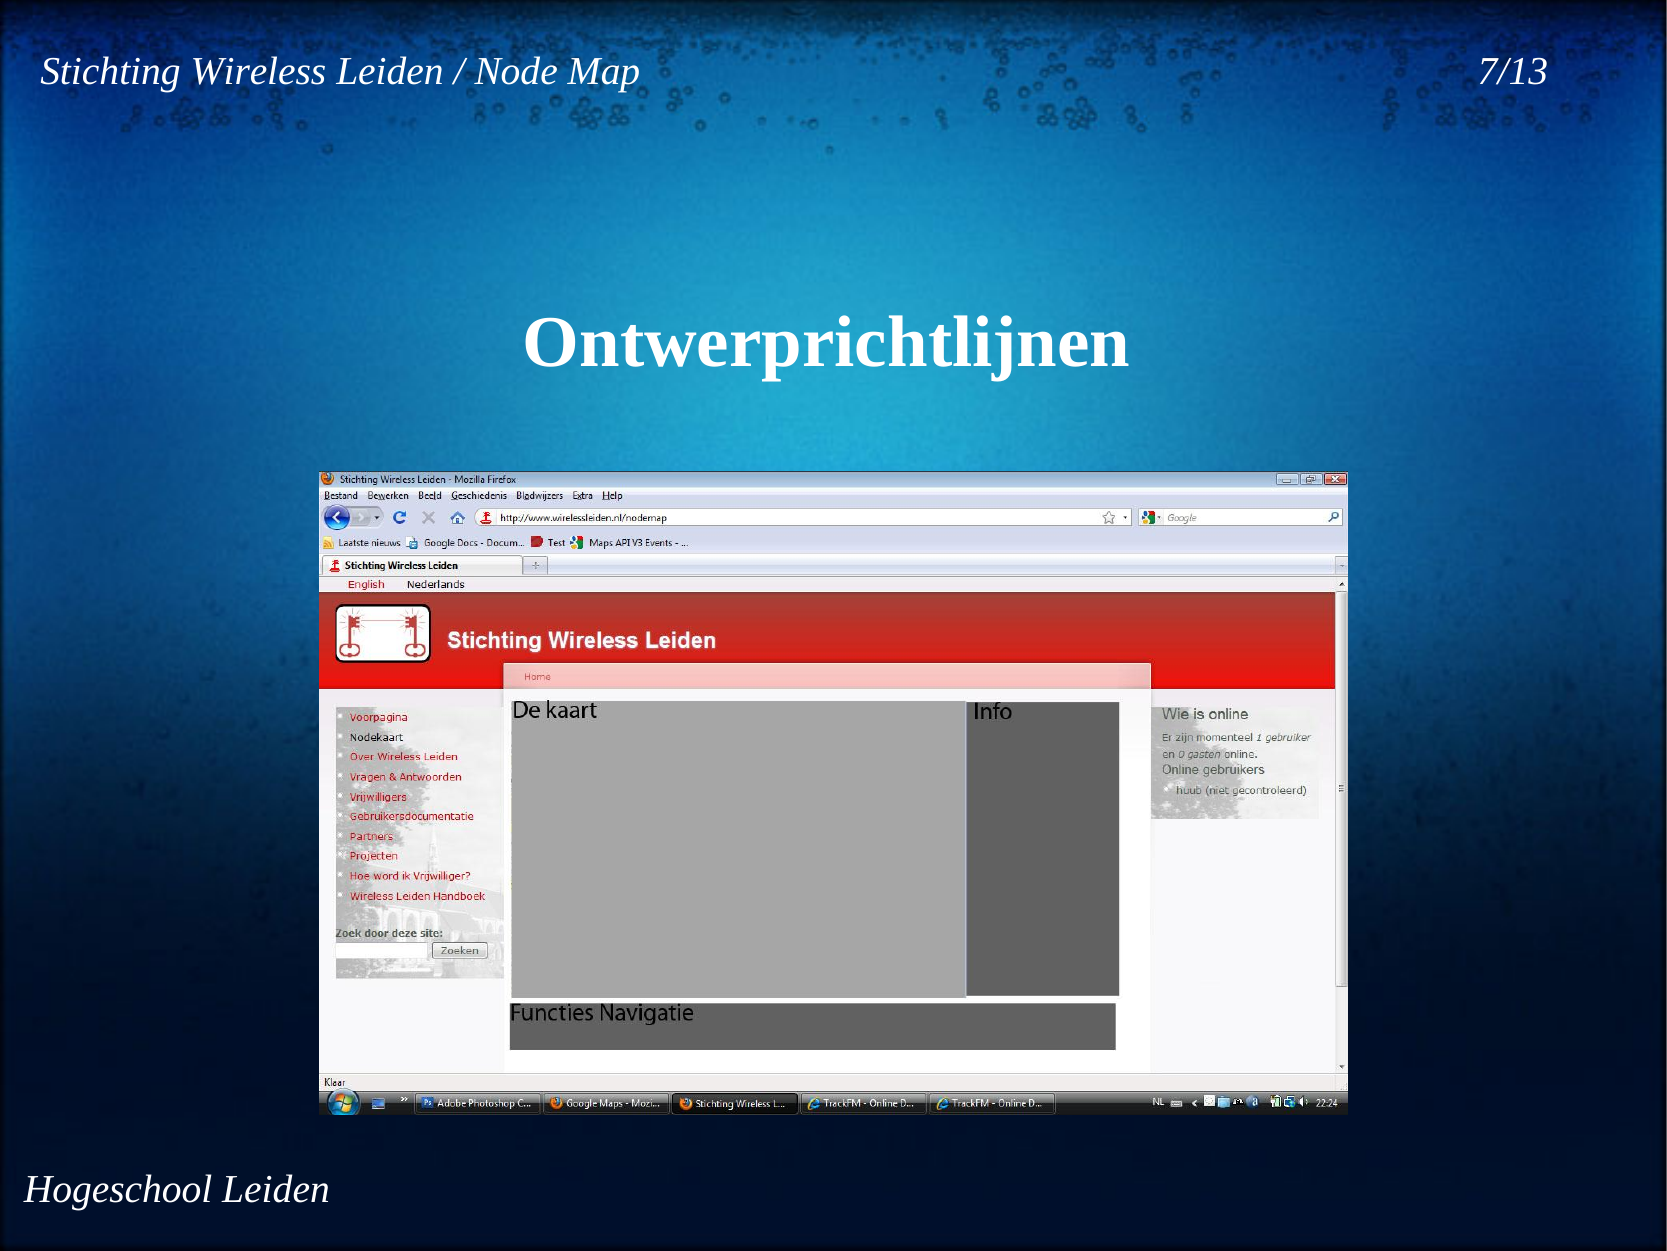

# Stichting Wireless Leiden / Node Map                                                                                    7/13
Ontwerprichtlijnen
Hogeschool Leiden